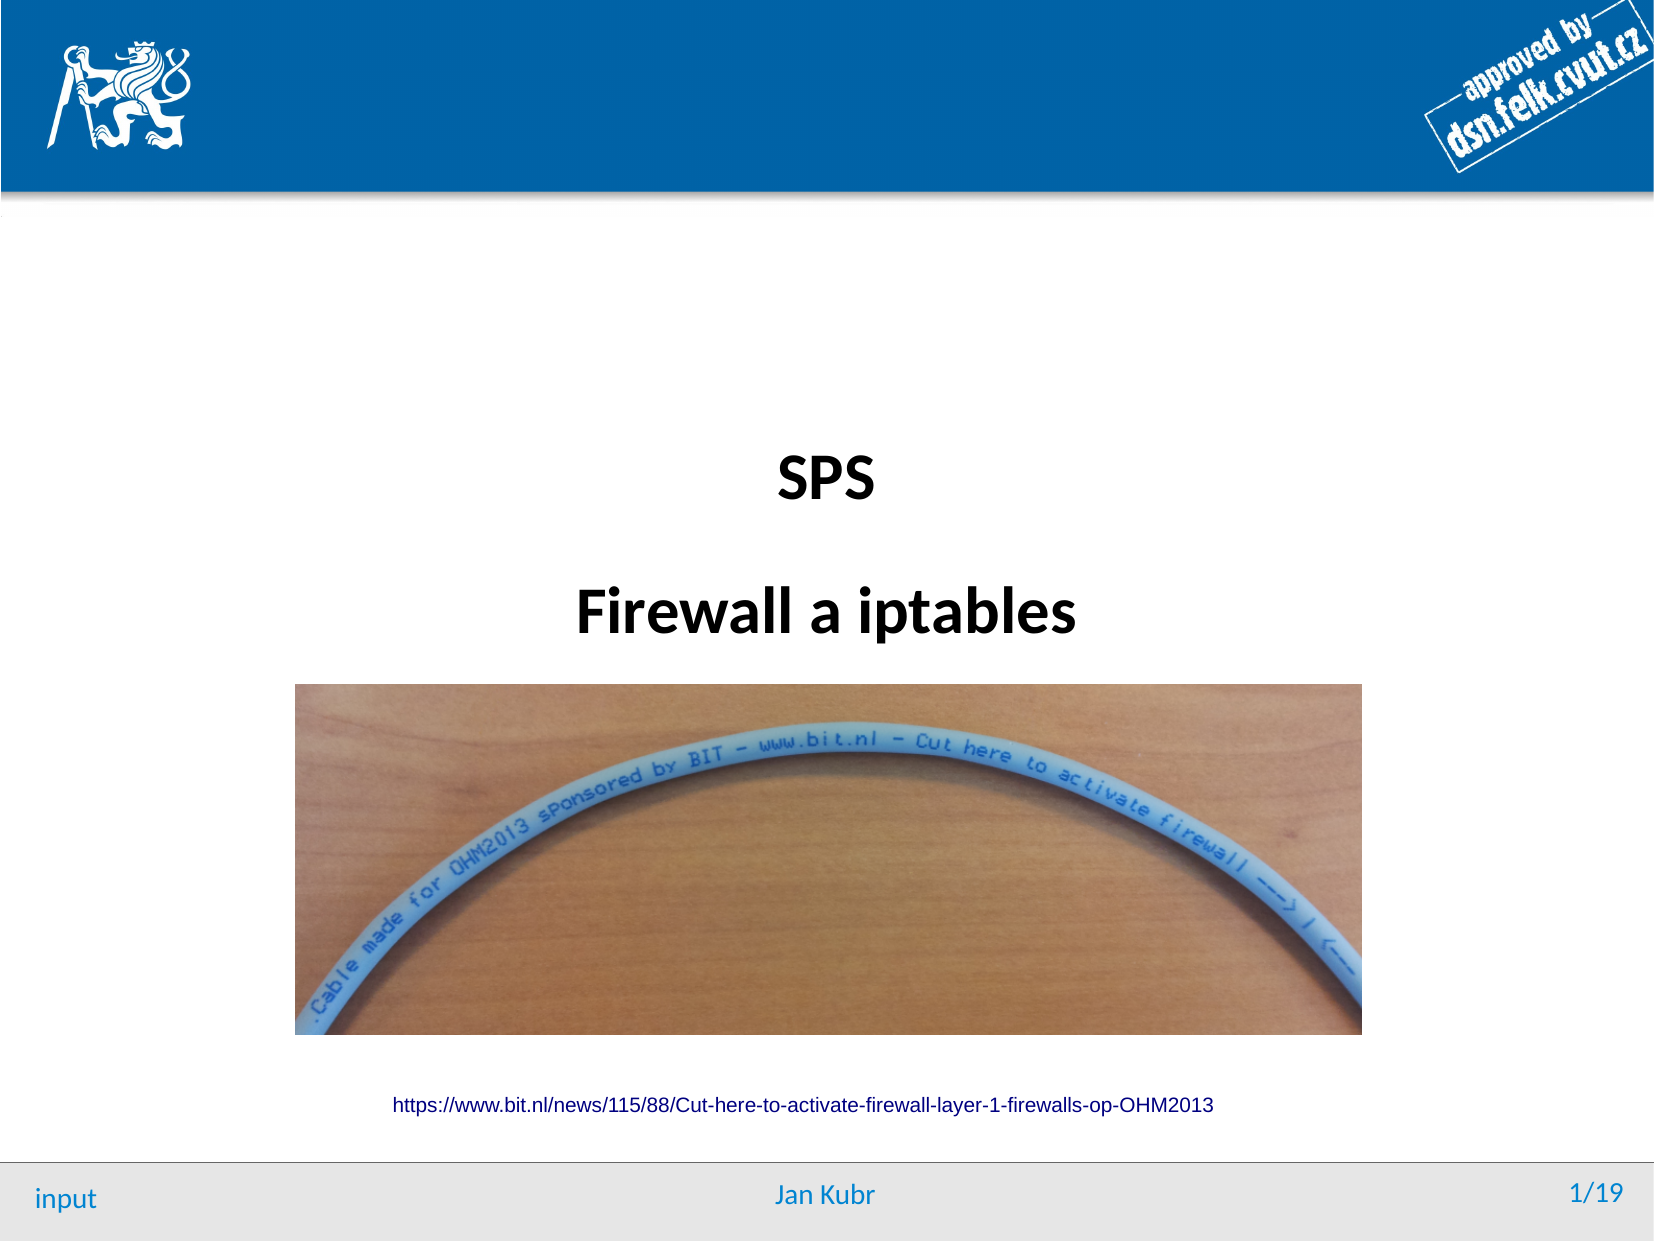

SPS
Firewall a iptables
https://www.bit.nl/news/115/88/Cut-here-to-activate-firewall-layer-1-firewalls-op-OHM2013
1
Jan Kubr
02/2006